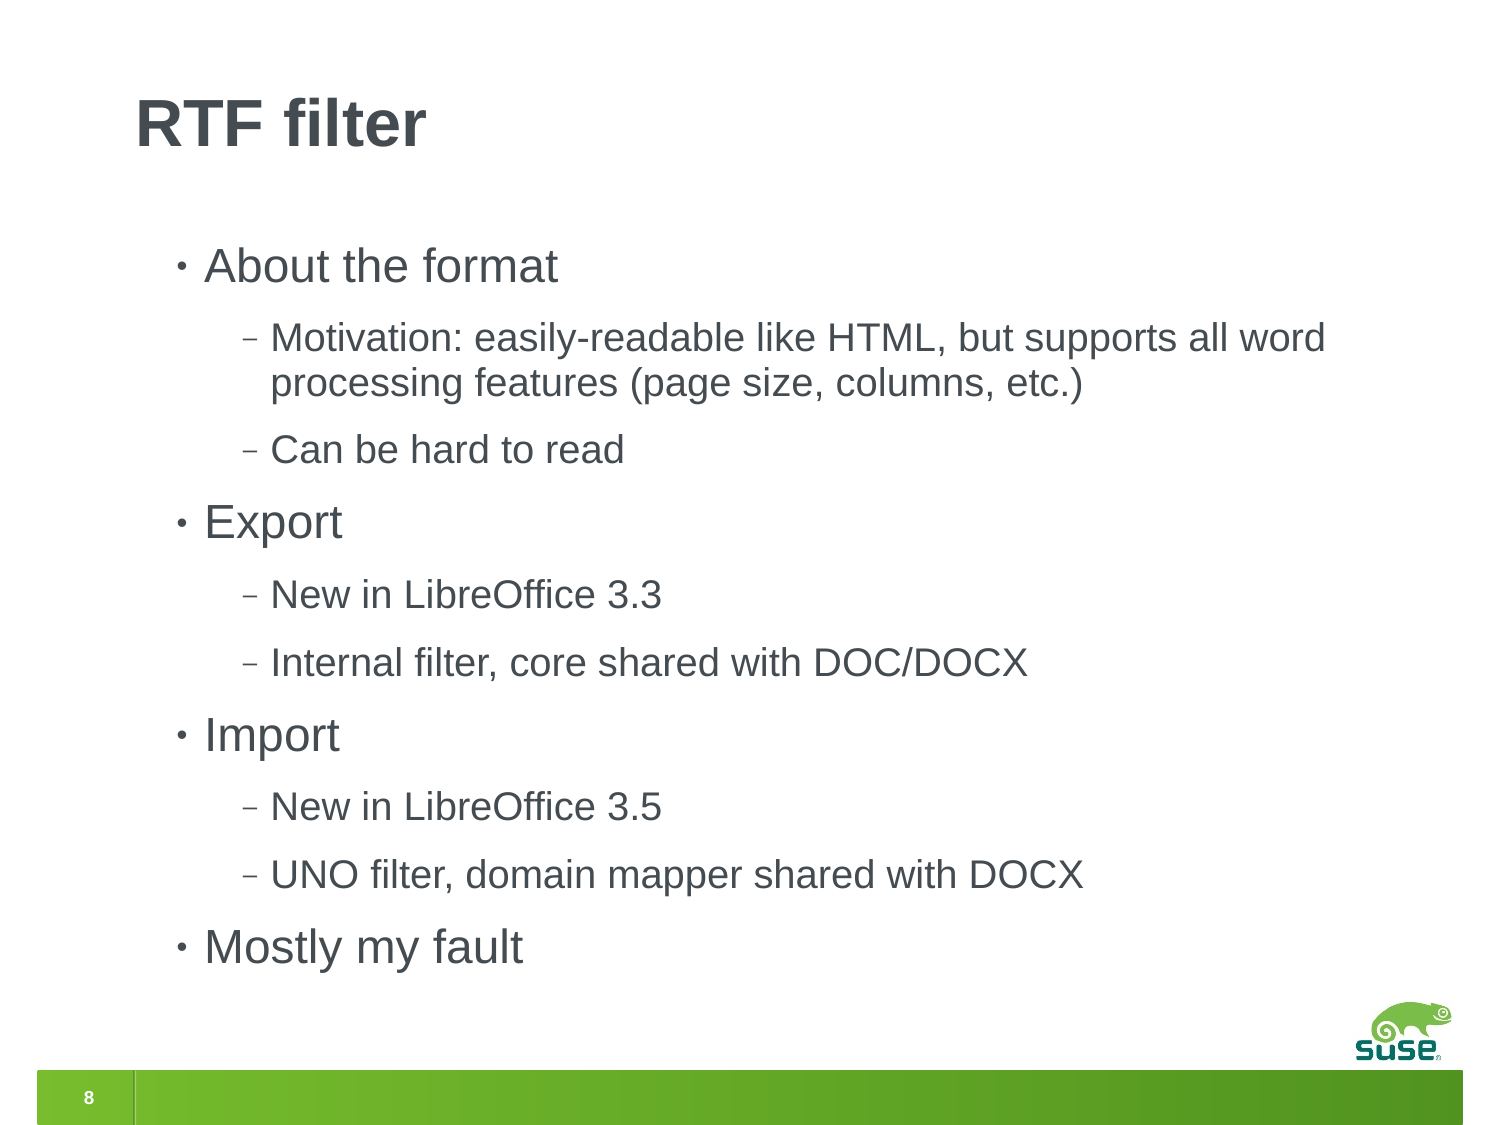

# RTF filter
About the format
Motivation: easily-readable like HTML, but supports all word processing features (page size, columns, etc.)
Can be hard to read
Export
New in LibreOffice 3.3
Internal filter, core shared with DOC/DOCX
Import
New in LibreOffice 3.5
UNO filter, domain mapper shared with DOCX
Mostly my fault